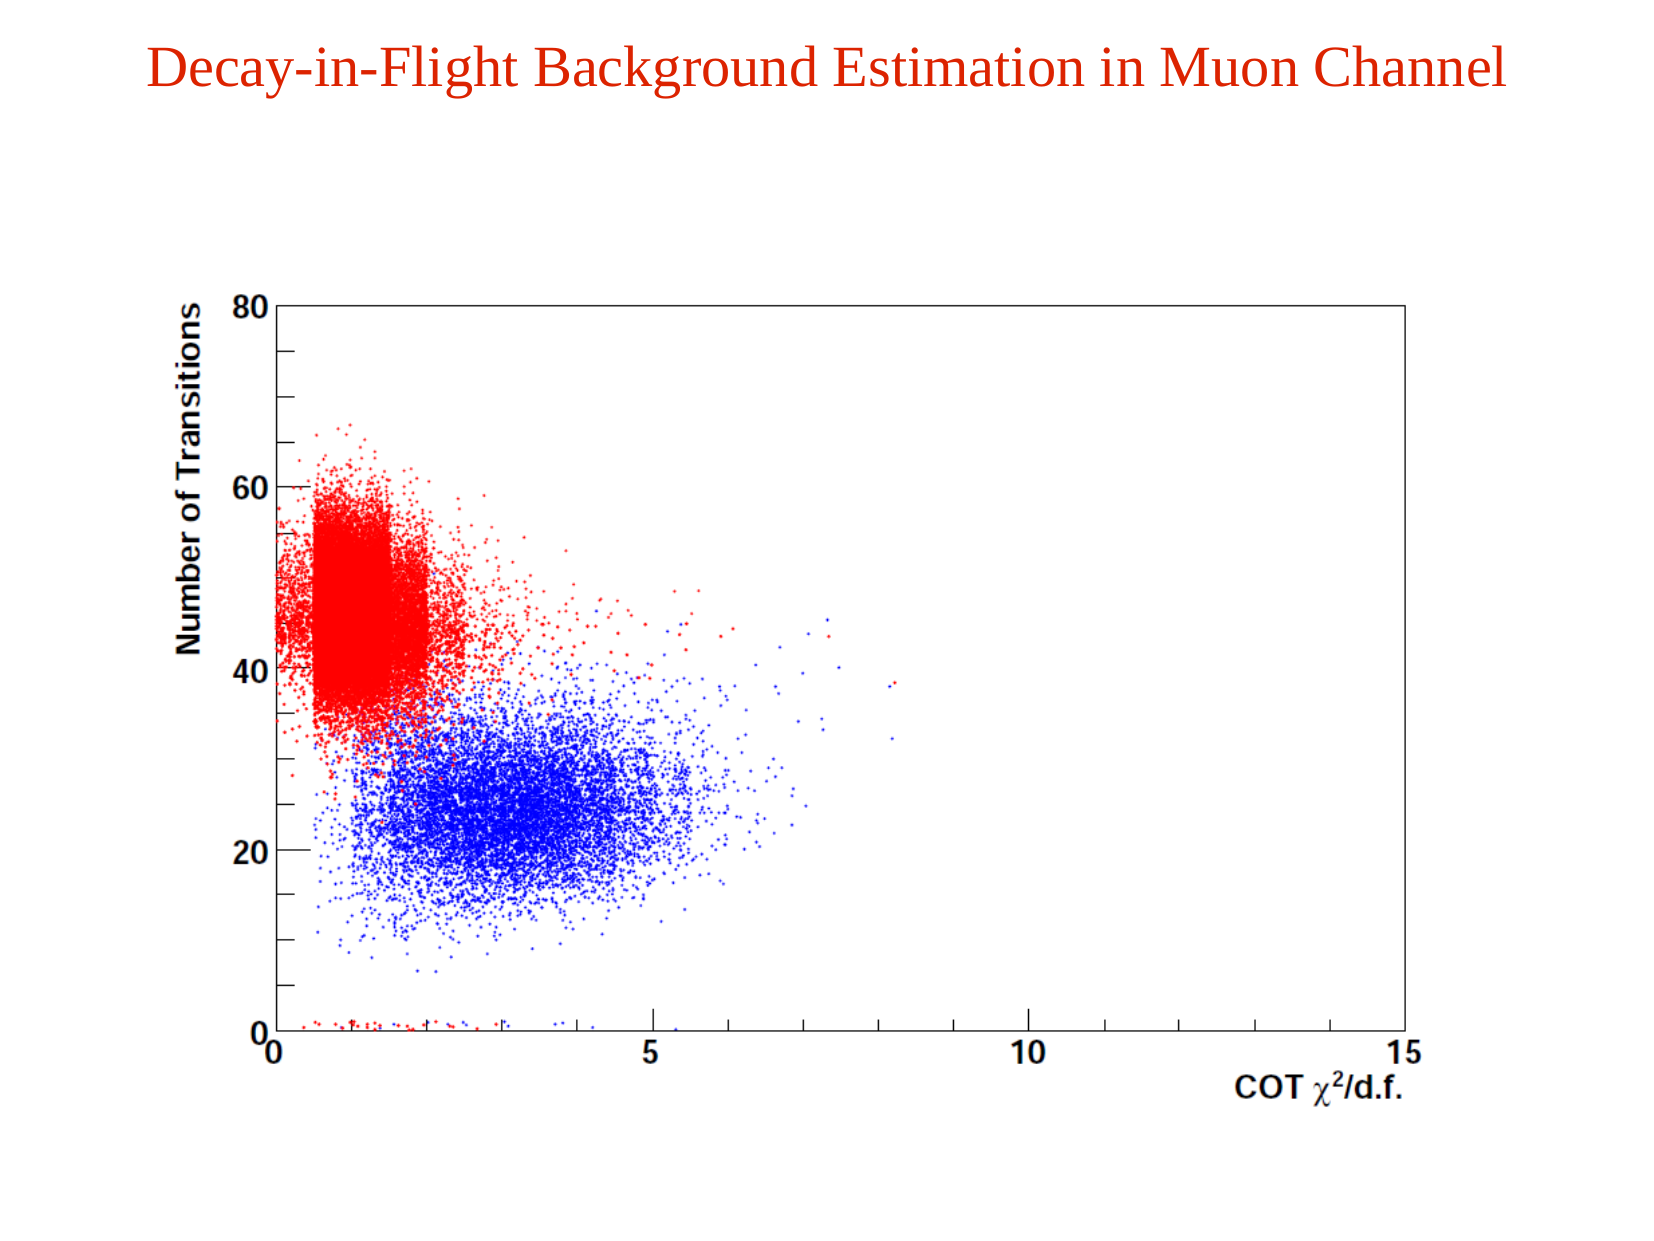

# Decay-in-Flight Background Estimation in Muon Channel